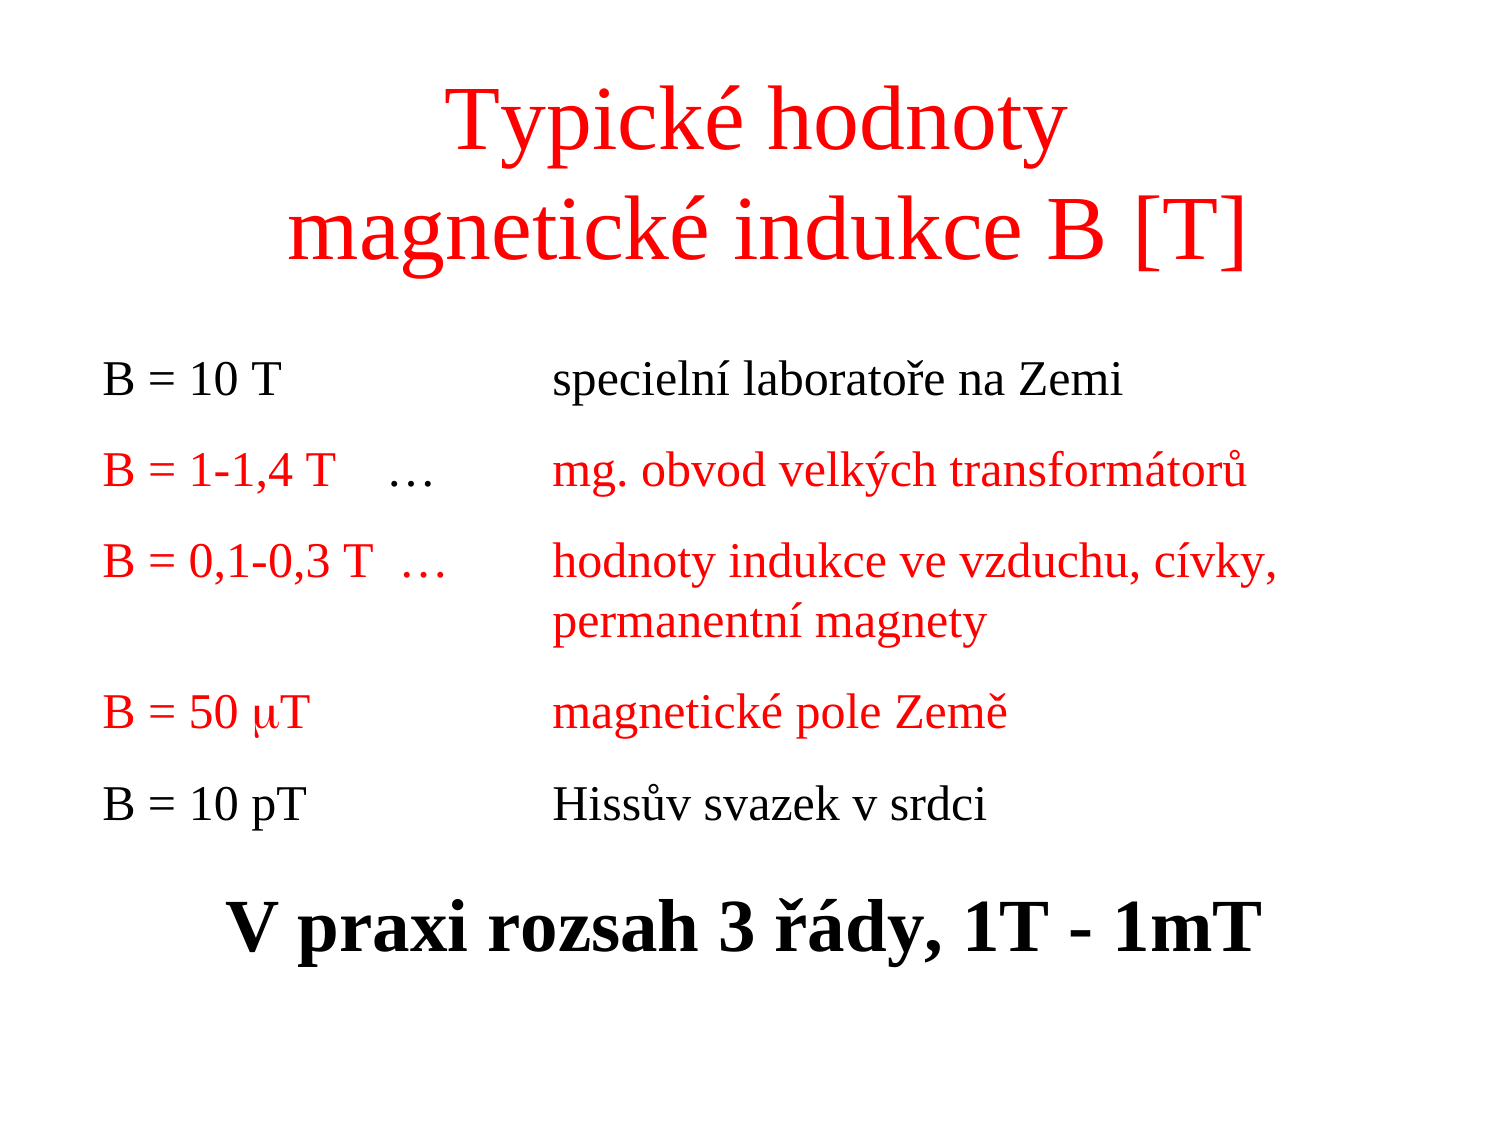

Typické hodnoty
magnetické indukce B [T]
B = 10 T		specielní laboratoře na Zemi
B = 1-1,4 T … 	mg. obvod velkých transformátorů
B = 0,1-0,3 T … 	hodnoty indukce ve vzduchu, cívky, 				permanentní magnety
B = 50 T		magnetické pole Země
B = 10 pT		Hissův svazek v srdci
V praxi rozsah 3 řády, 1T - 1mT